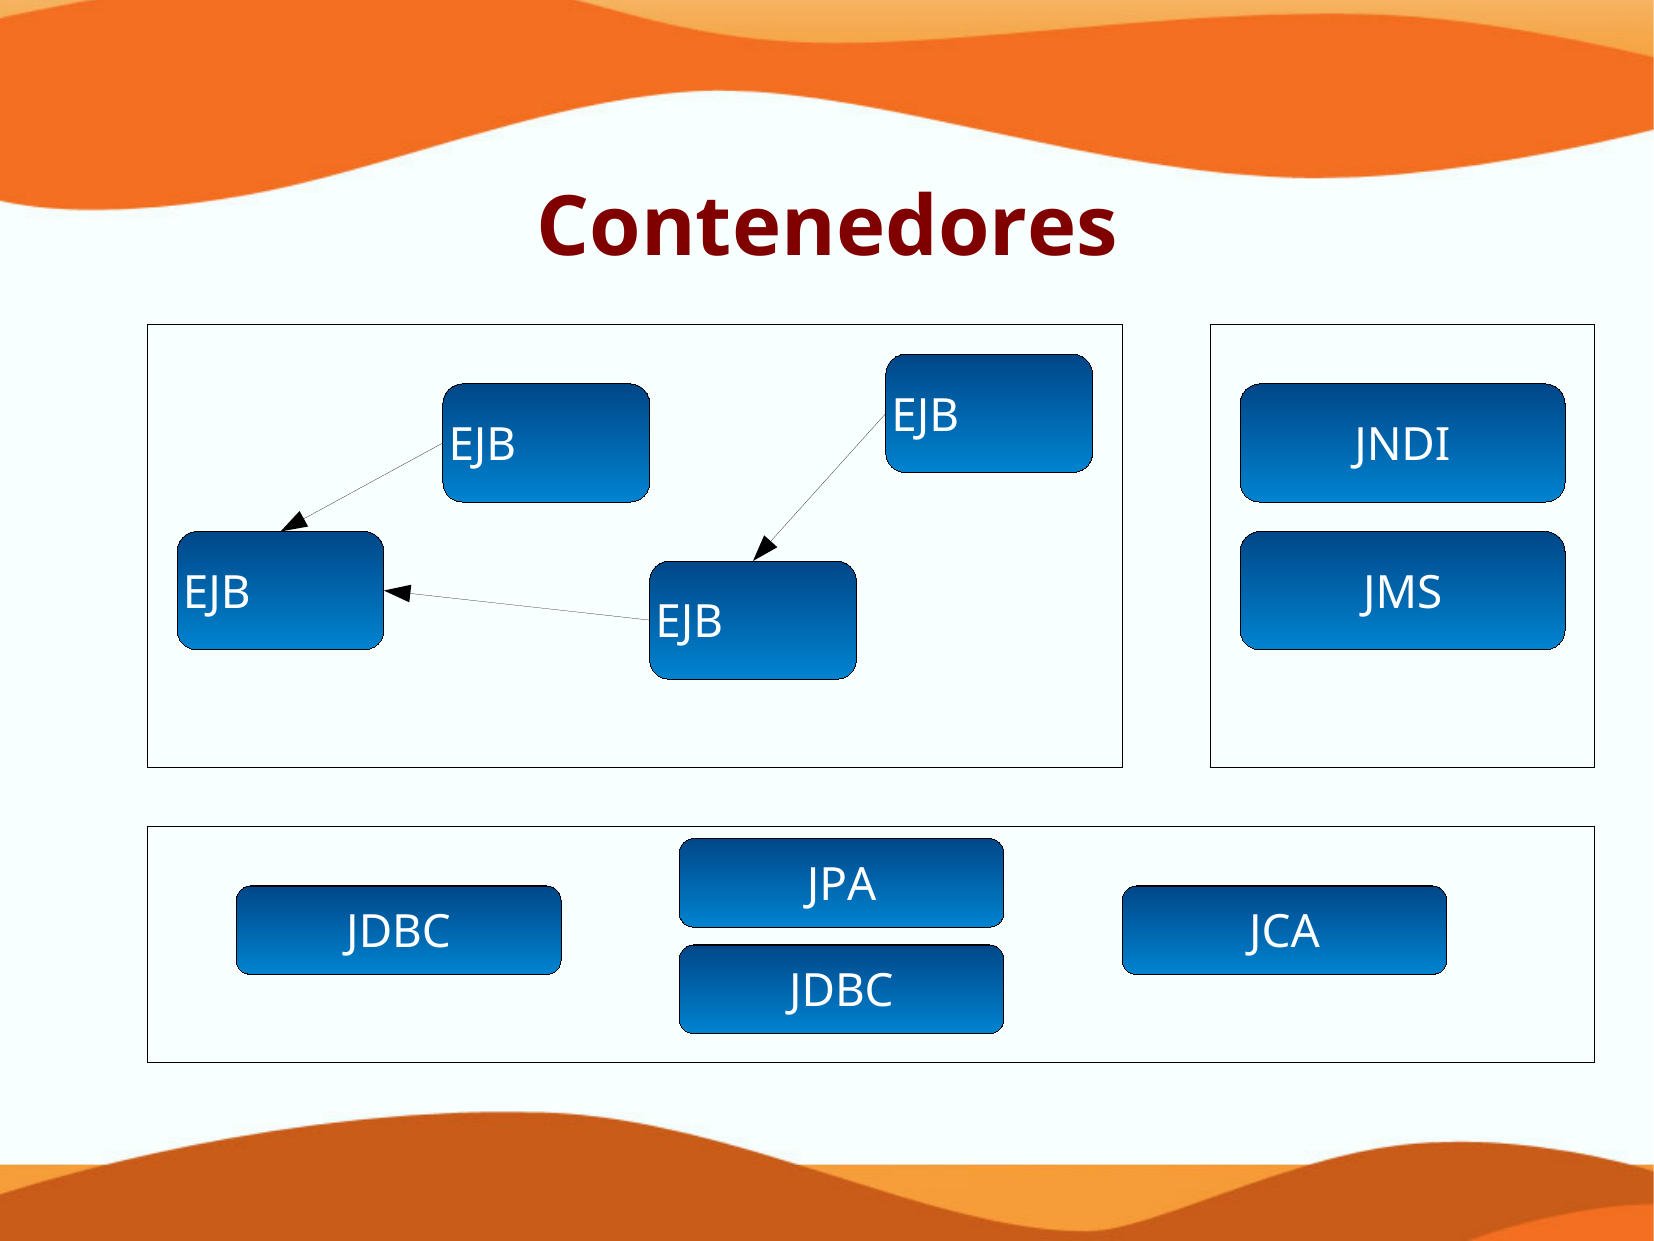

# Contenedores
EJB
EJB
EJB
JNDI
EJB
JMS
EJB
JPA
JDBC
JCA
JDBC